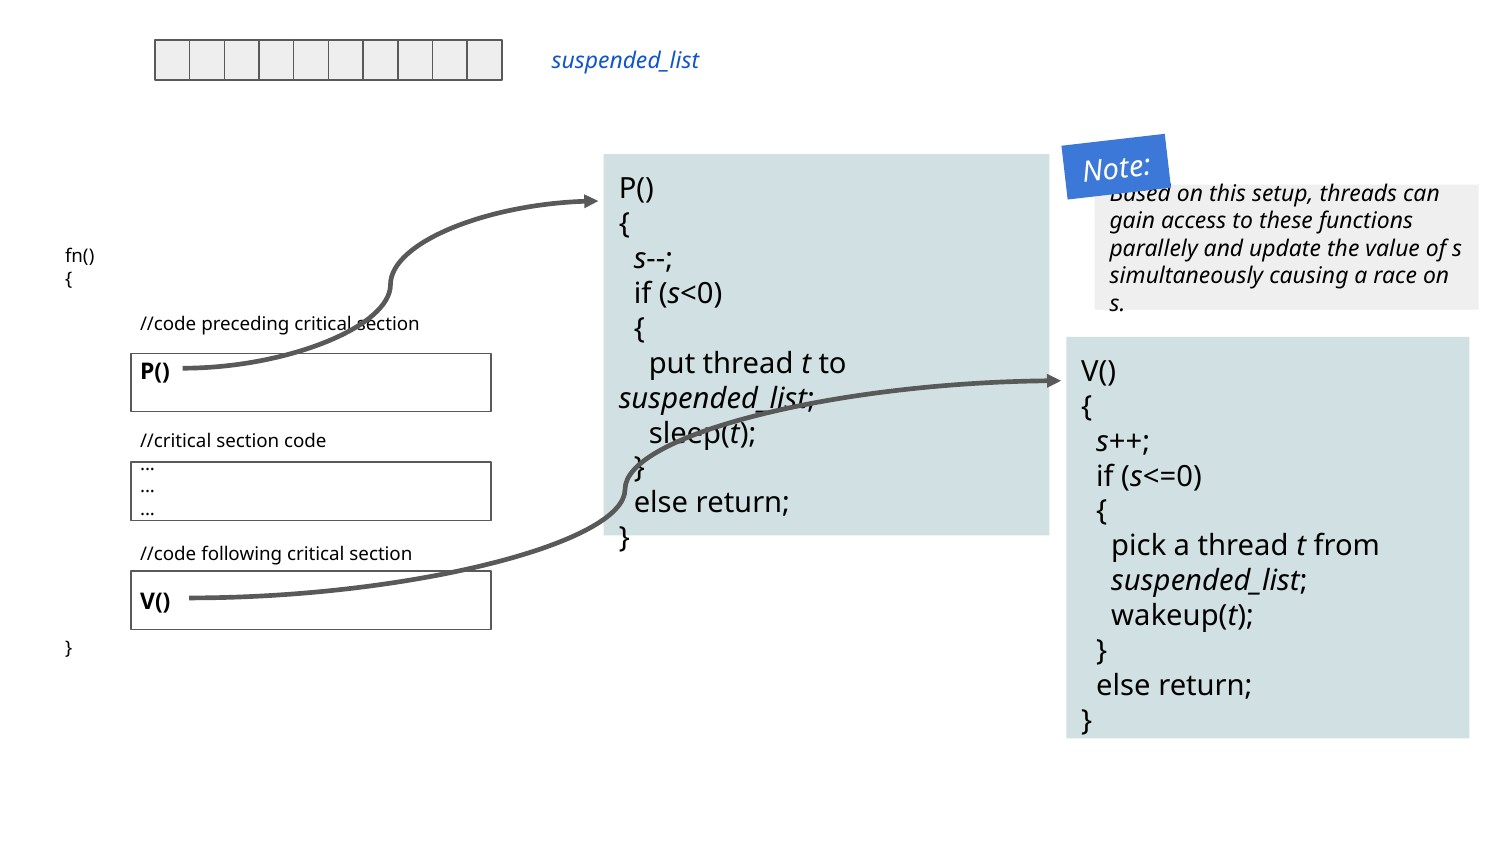

suspended_list
Note:
P()
{
 s--;
 if (s<0)
 {
 put thread t to suspended_list;
 sleep(t);
 }
 else return;
}
Based on this setup, threads can gain access to these functions parallely and update the value of s simultaneously causing a race on s.
fn()
{
	//code preceding critical section
	P()
	//critical section code
	...
	...
	...
	//code following critical section
V()
}
V()
{
 s++;
 if (s<=0)
 {
 pick a thread t from
 suspended_list;
 wakeup(t);
 }
 else return;
}